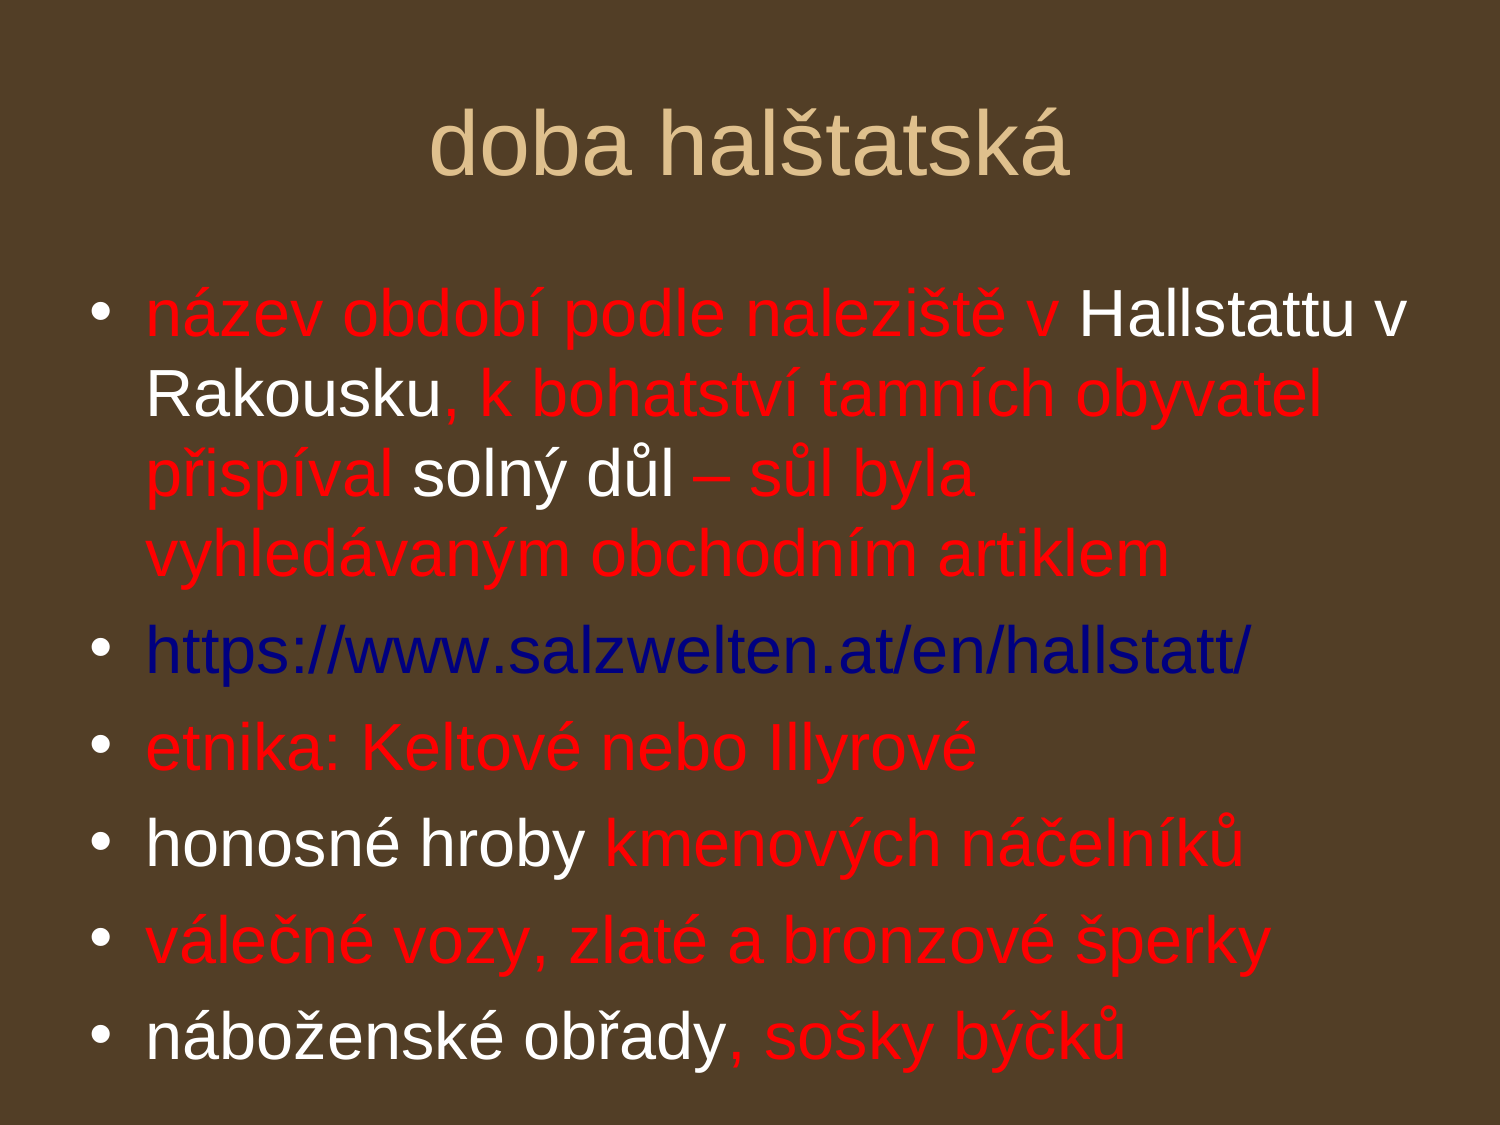

# doba halštatská
název období podle naleziště v Hallstattu v Rakousku, k bohatství tamních obyvatel přispíval solný důl – sůl byla vyhledávaným obchodním artiklem
https://www.salzwelten.at/en/hallstatt/
etnika: Keltové nebo Illyrové
honosné hroby kmenových náčelníků
válečné vozy, zlaté a bronzové šperky
náboženské obřady, sošky býčků